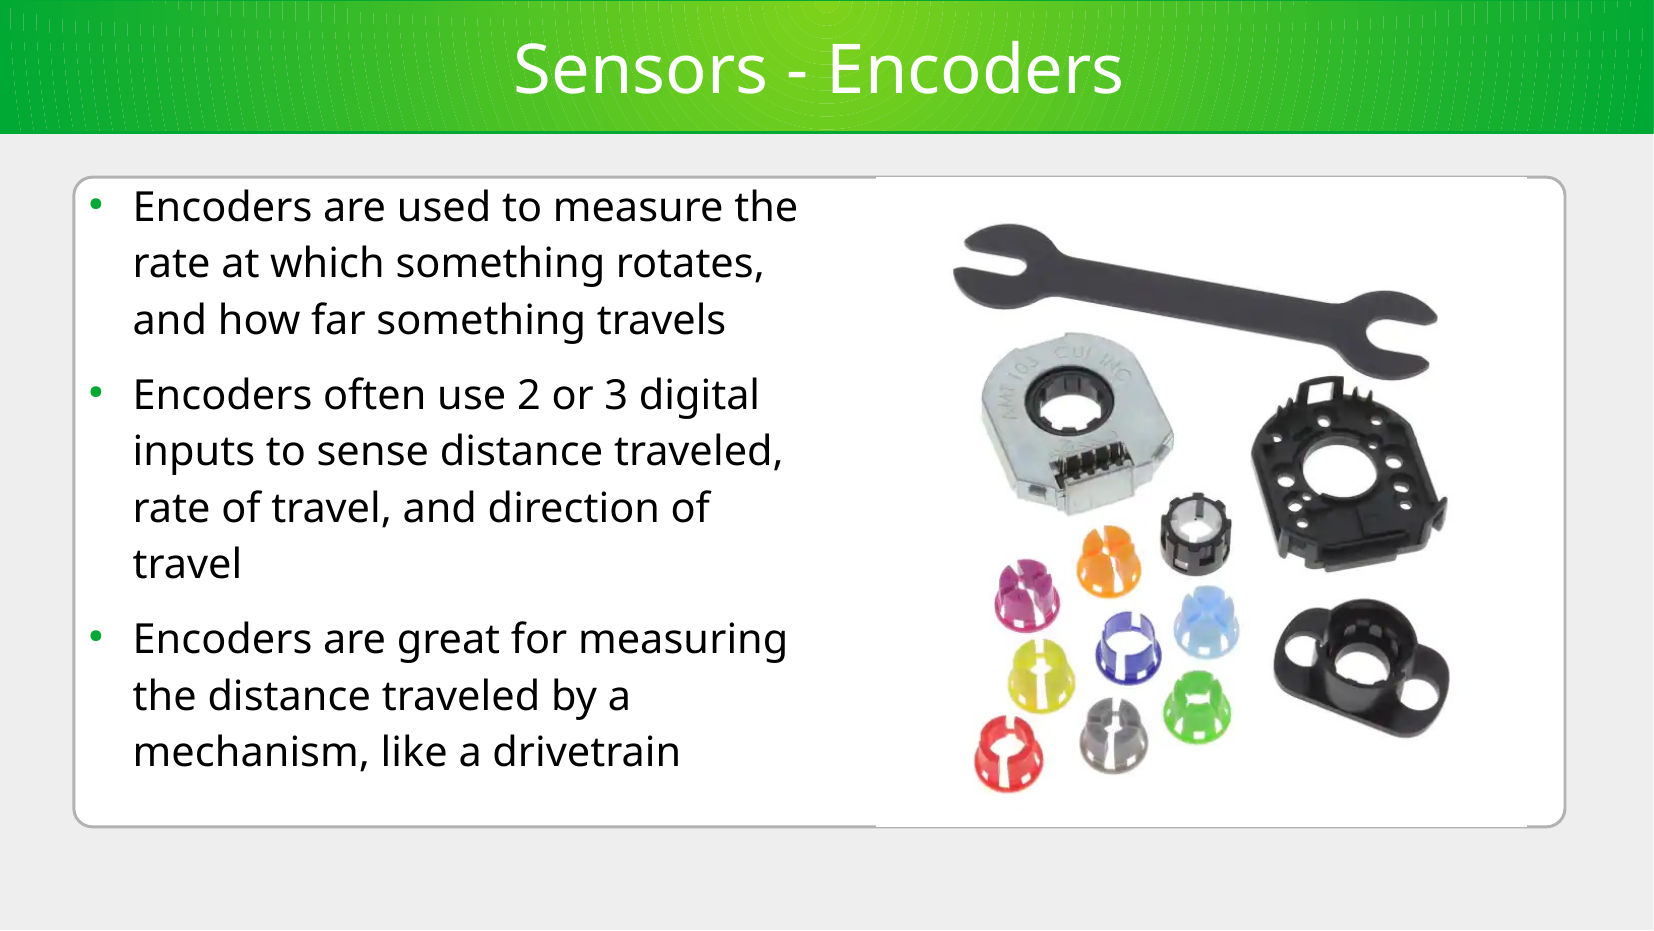

# Sensors - Encoders
Encoders are used to measure the rate at which something rotates, and how far something travels
Encoders often use 2 or 3 digital inputs to sense distance traveled, rate of travel, and direction of travel
Encoders are great for measuring the distance traveled by a mechanism, like a drivetrain